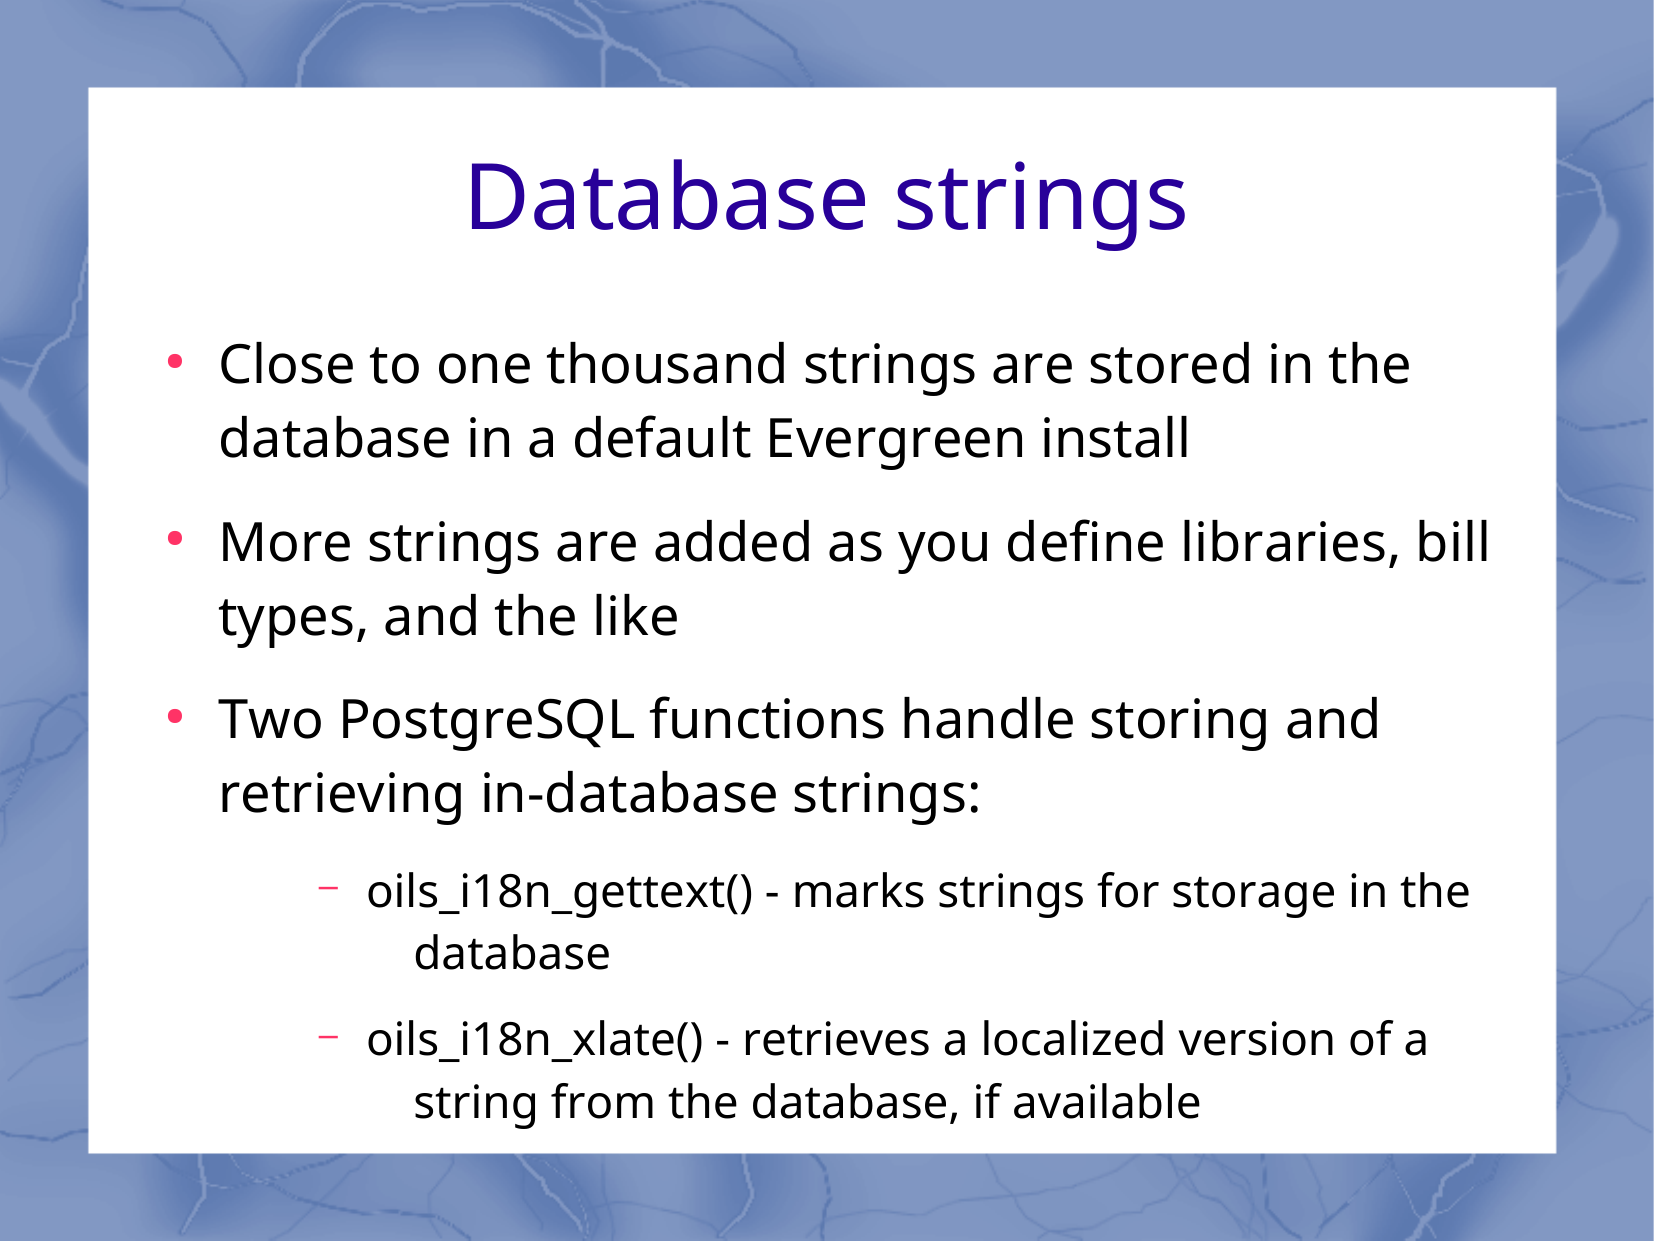

# Database strings
Close to one thousand strings are stored in the database in a default Evergreen install
More strings are added as you define libraries, bill types, and the like
Two PostgreSQL functions handle storing and retrieving in-database strings:
oils_i18n_gettext() - marks strings for storage in the database
oils_i18n_xlate() - retrieves a localized version of a string from the database, if available